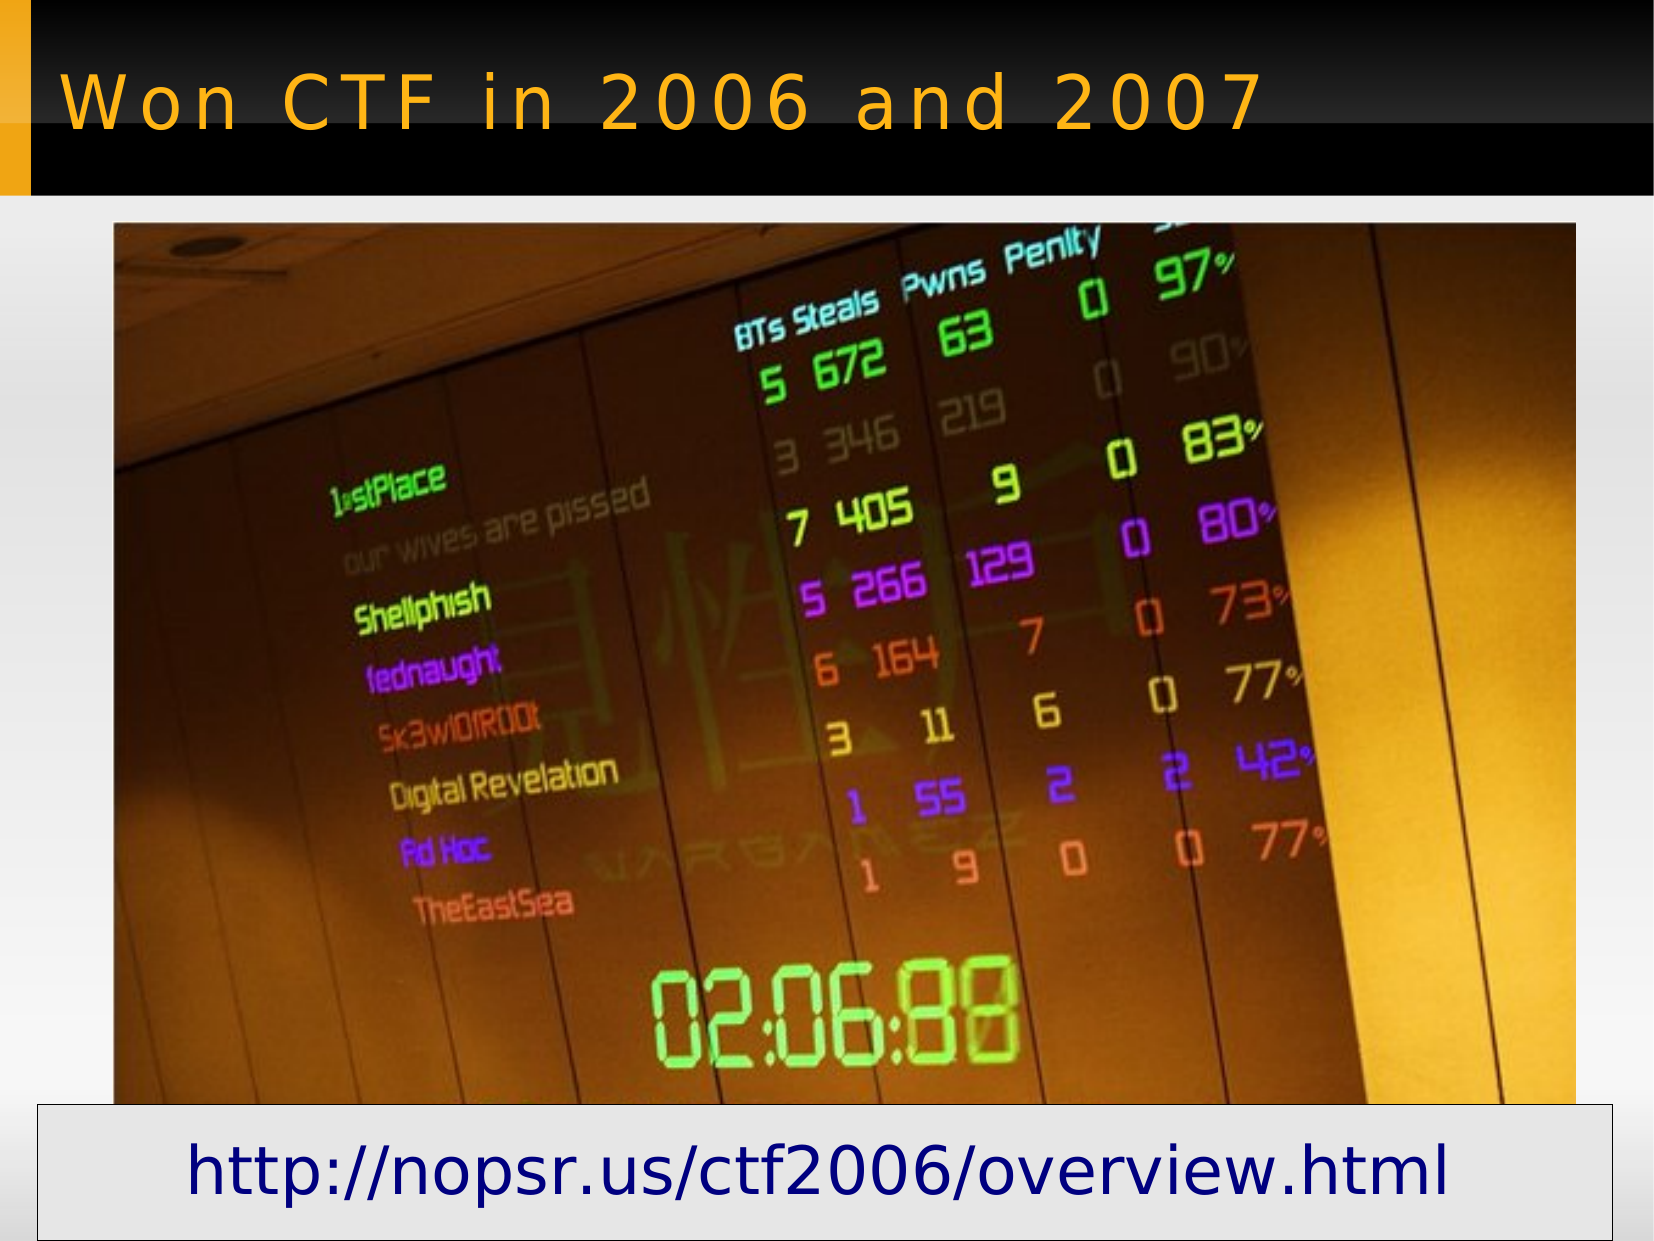

# Won CTF in 2006 and 2007
http://nopsr.us/ctf2006/overview.html